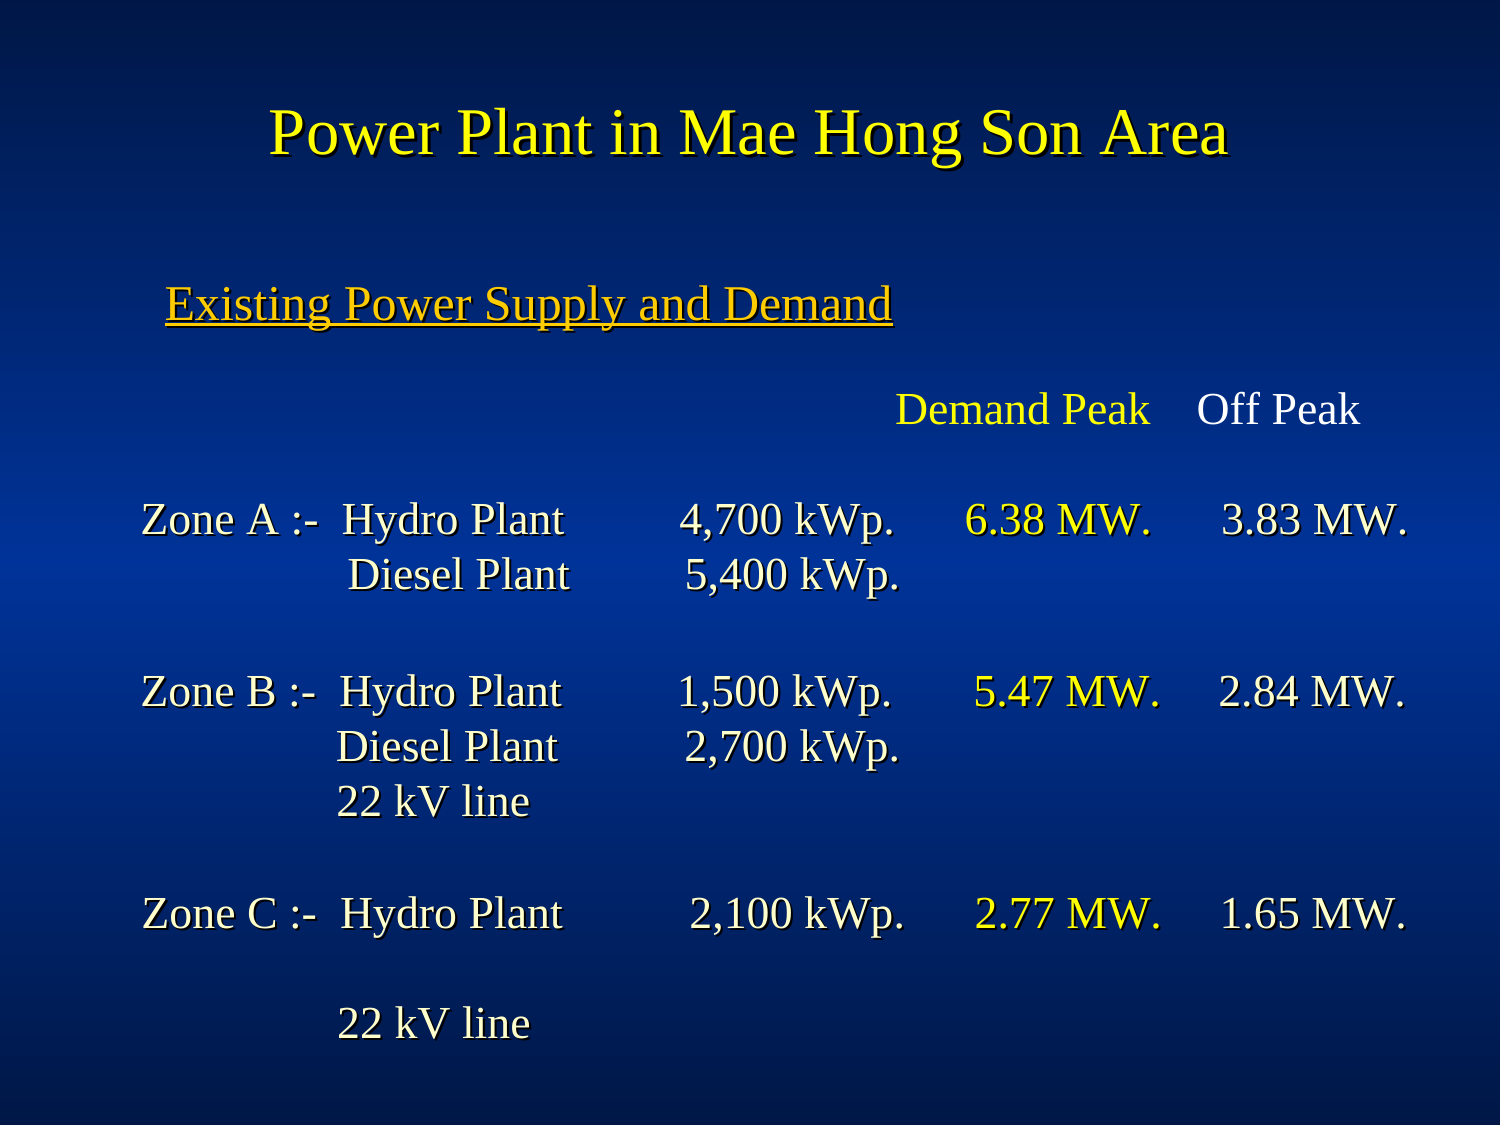

Power Plant in Mae Hong Son Area
Existing Power Supply and Demand
Demand Peak Off Peak
Zone A :- Hydro Plant 4,700 kWp. 6.38 MW. 3.83 MW.
 Diesel Plant 5,400 kWp.
Zone B :- Hydro Plant 1,500 kWp. 5.47 MW. 2.84 MW.
 Diesel Plant 2,700 kWp.
	 22 kV line
Zone C :- Hydro Plant 2,100 kWp. 2.77 MW. 1.65 MW.
 22 kV line